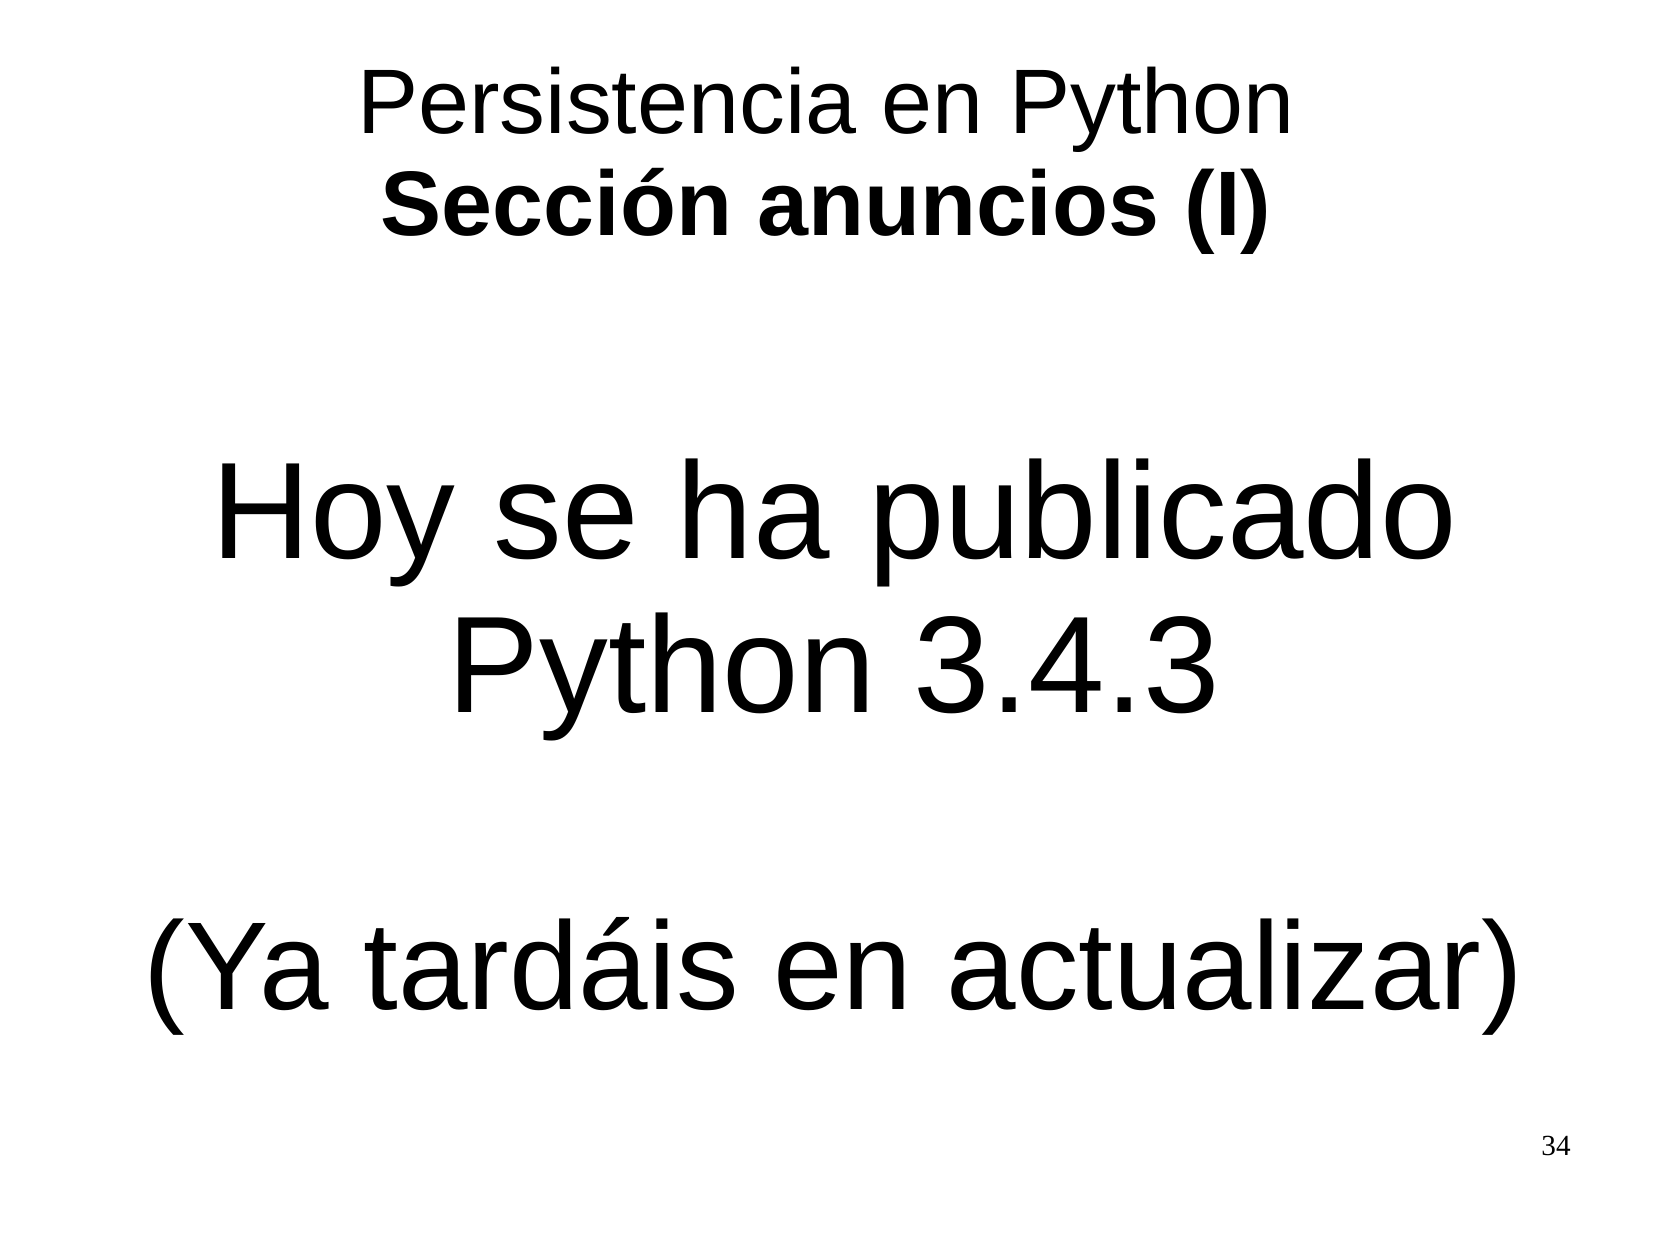

# Persistencia en Python Sección anuncios (I)
Hoy se ha publicado
Python 3.4.3
(Ya tardáis en actualizar)
34